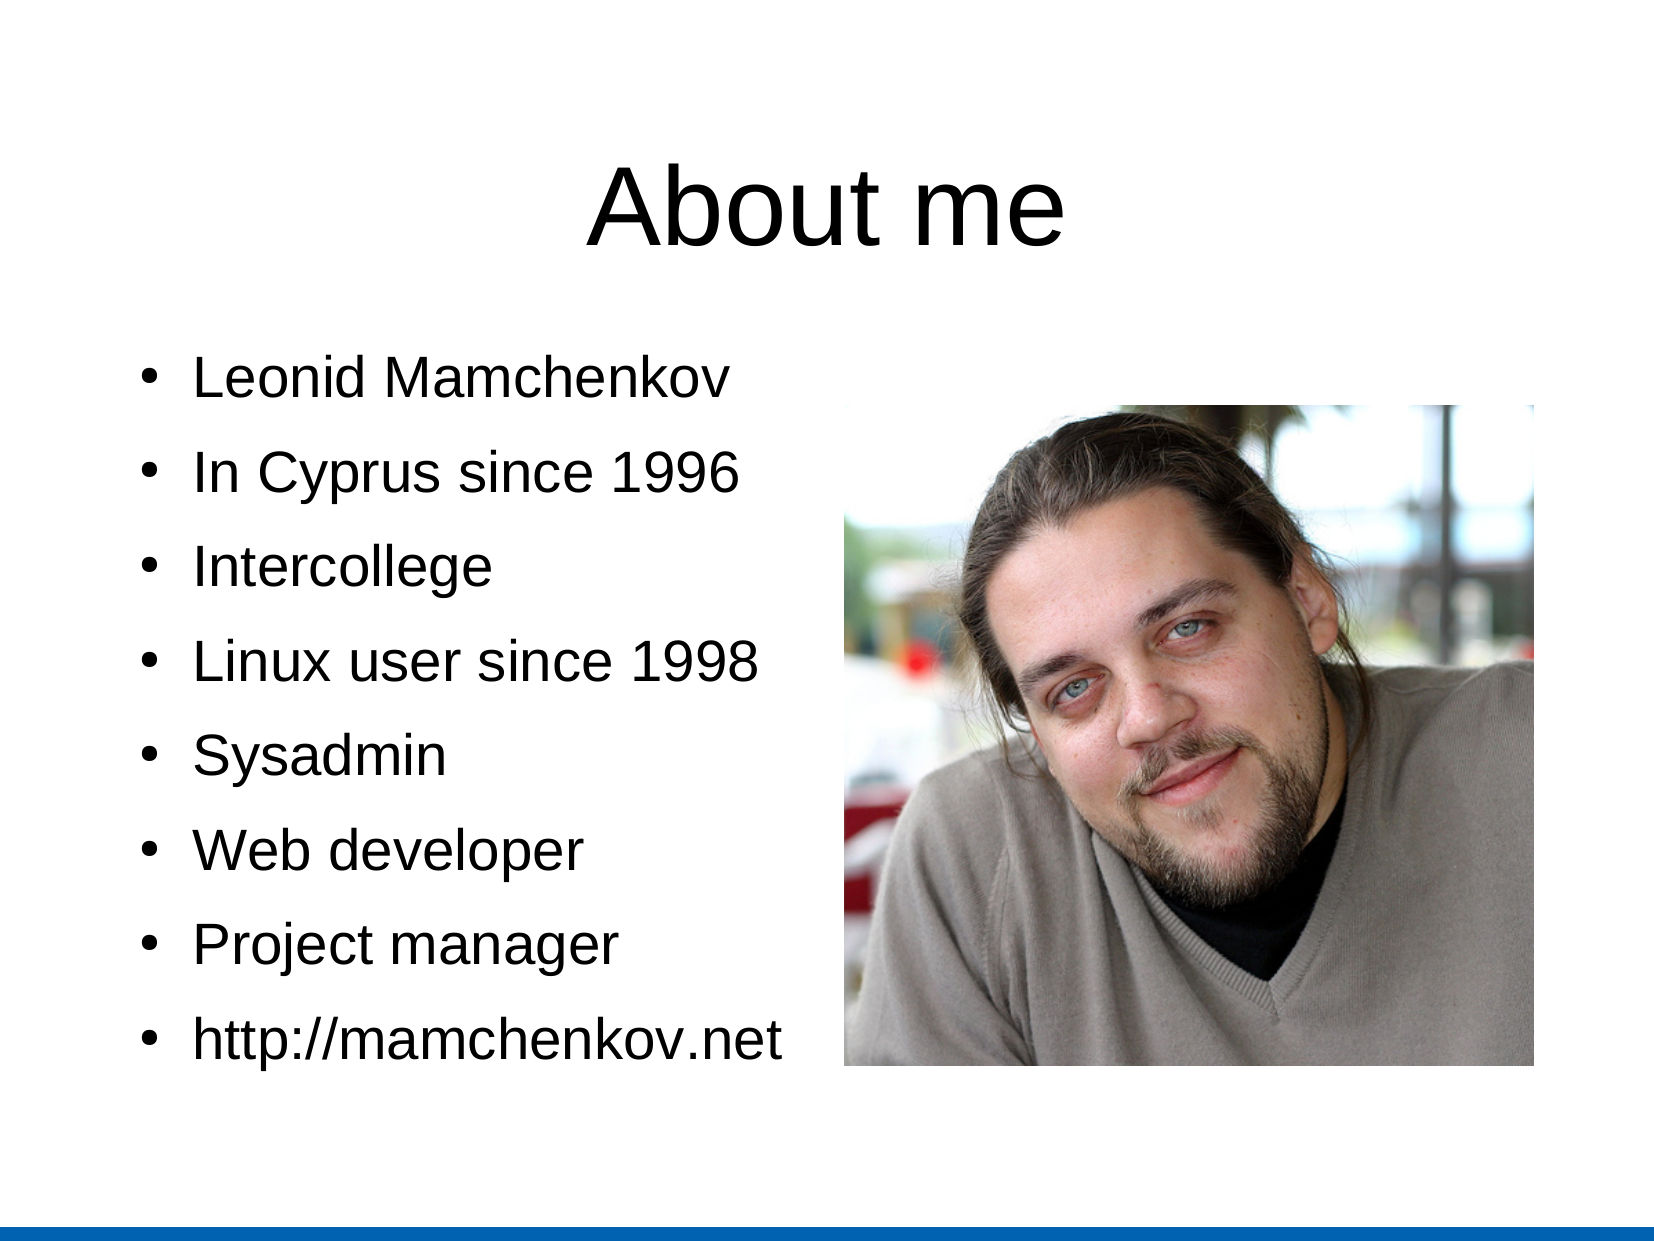

# About me
Leonid Mamchenkov
In Cyprus since 1996
Intercollege
Linux user since 1998
Sysadmin
Web developer
Project manager
http://mamchenkov.net